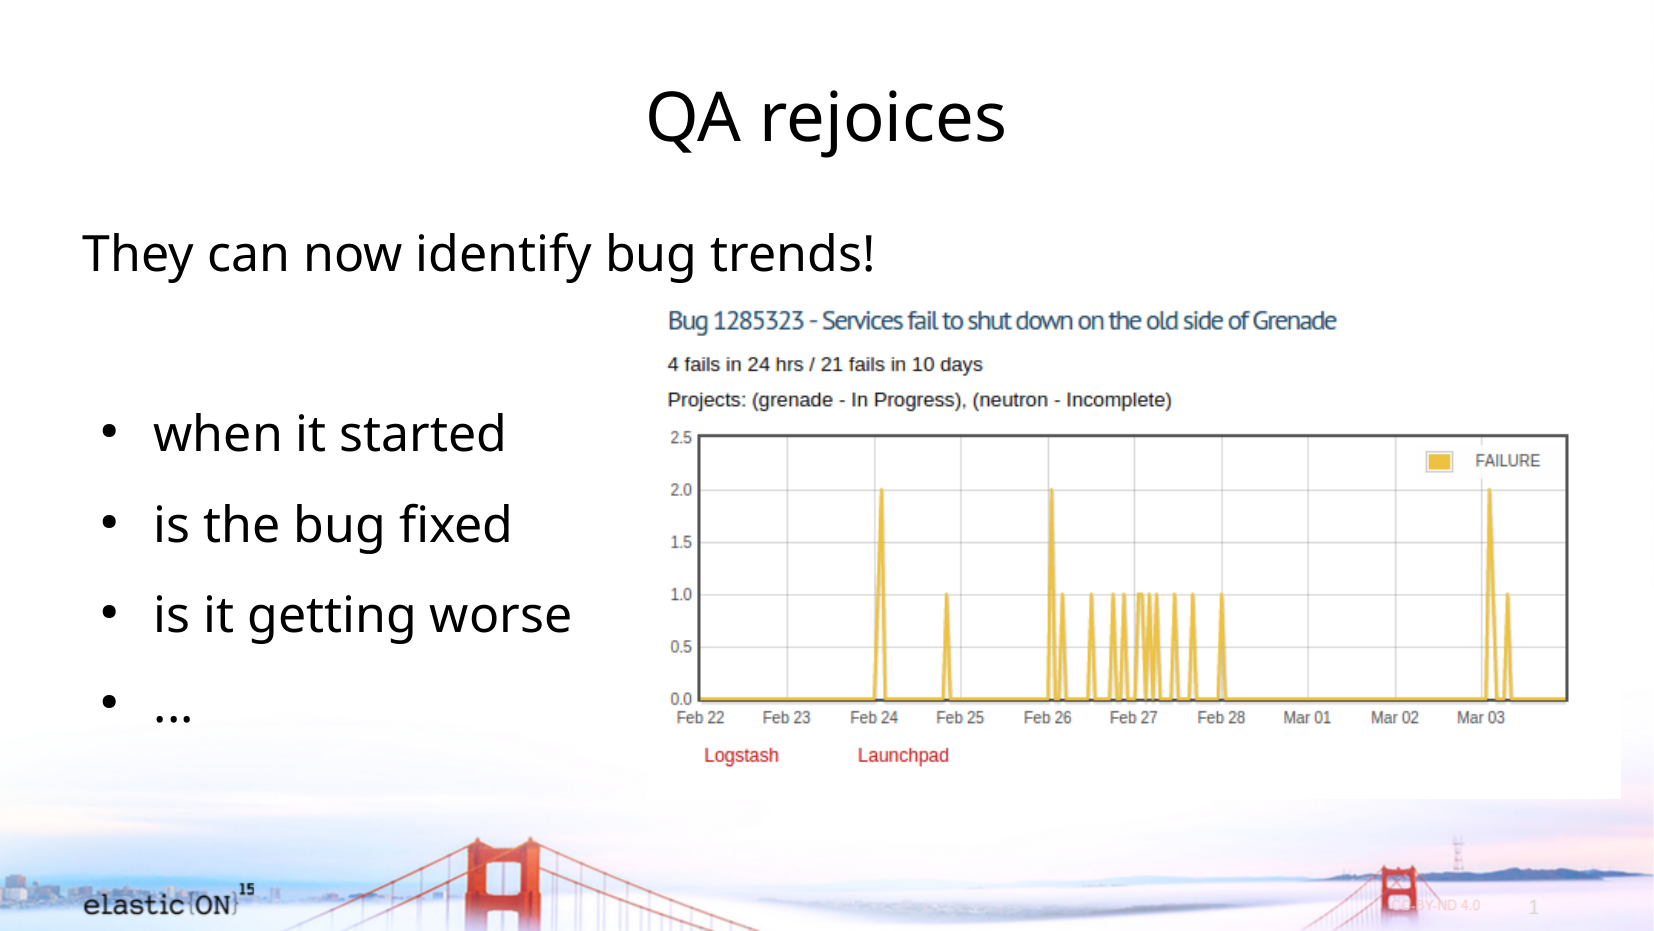

# QA rejoices
They can now identify bug trends!
when it started
is the bug fixed
is it getting worse
...